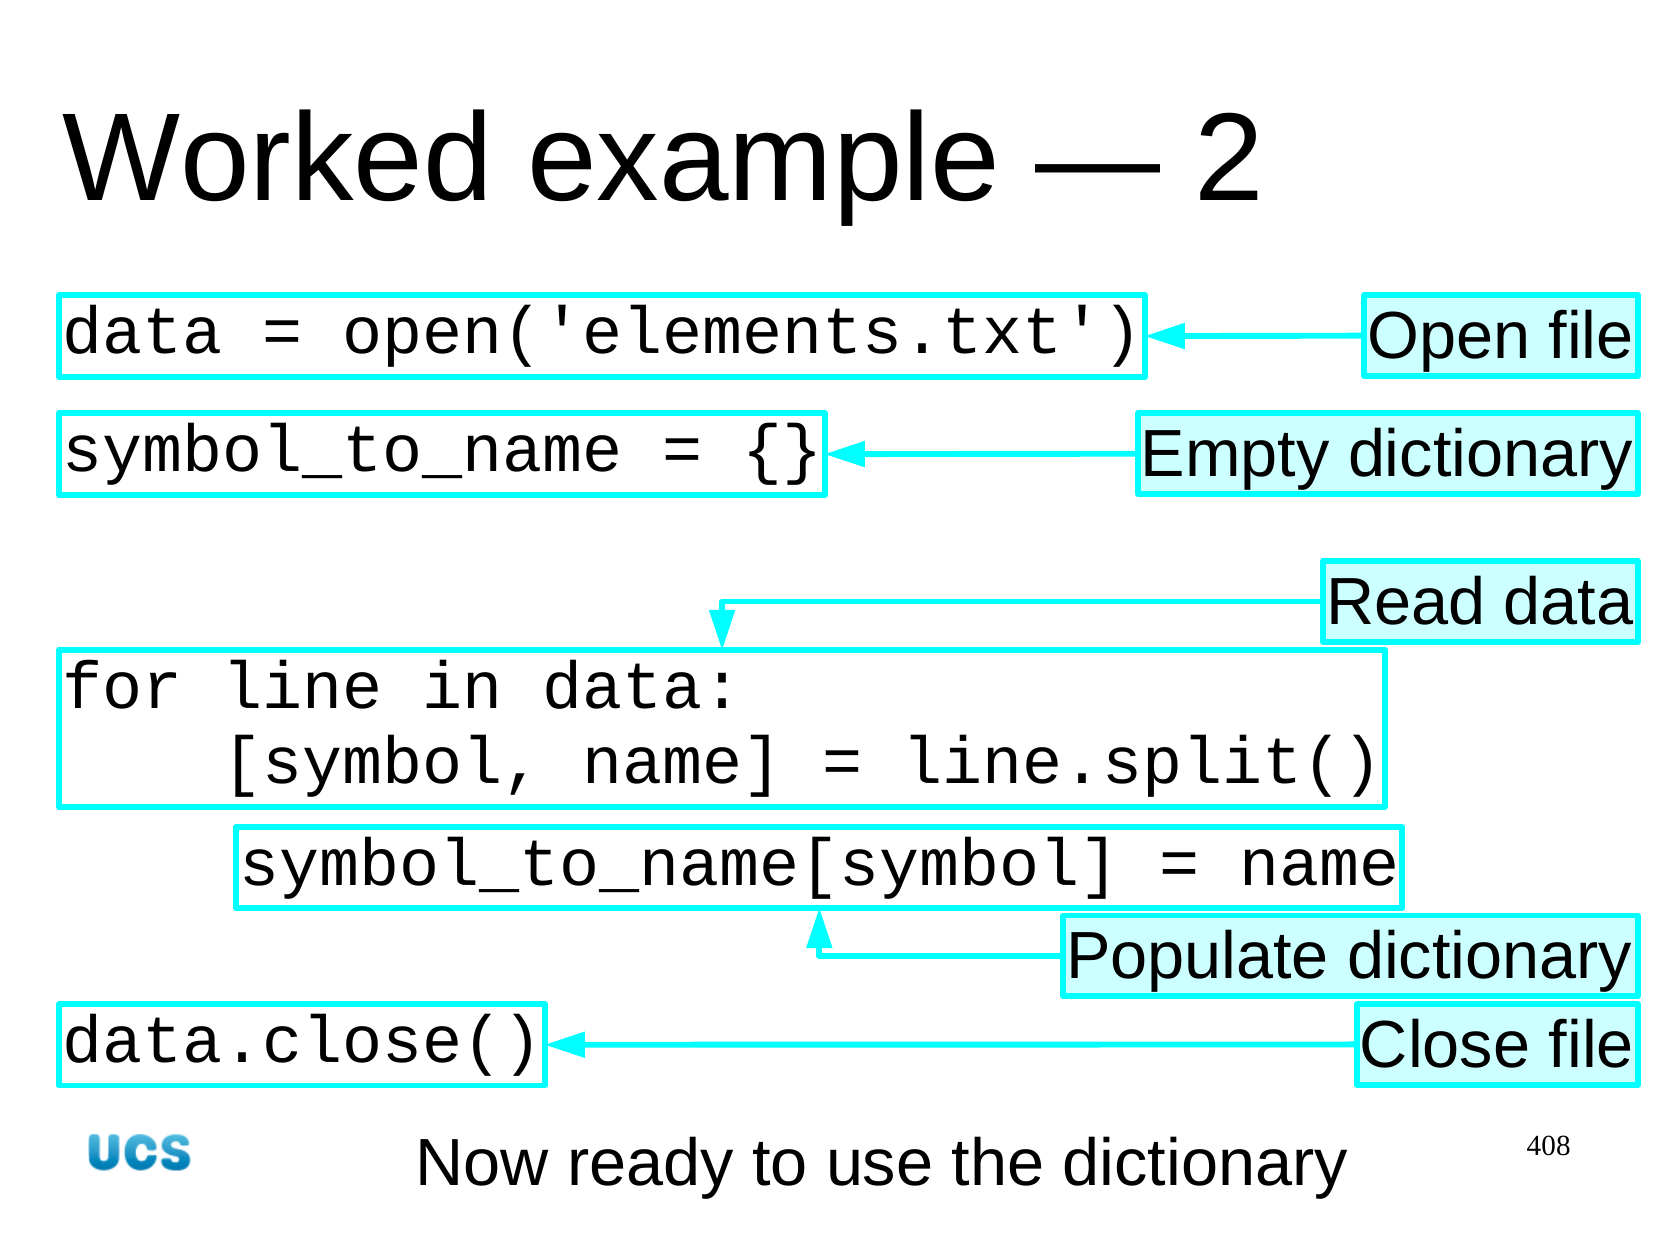

Worked example — 2
data = open('elements.txt')
Open file
symbol_to_name = {}
Empty dictionary
Read data
for line in data:
 [symbol, name] = line.split()
symbol_to_name[symbol] = name
Populate dictionary
data.close()
Close file
Now ready to use the dictionary
408